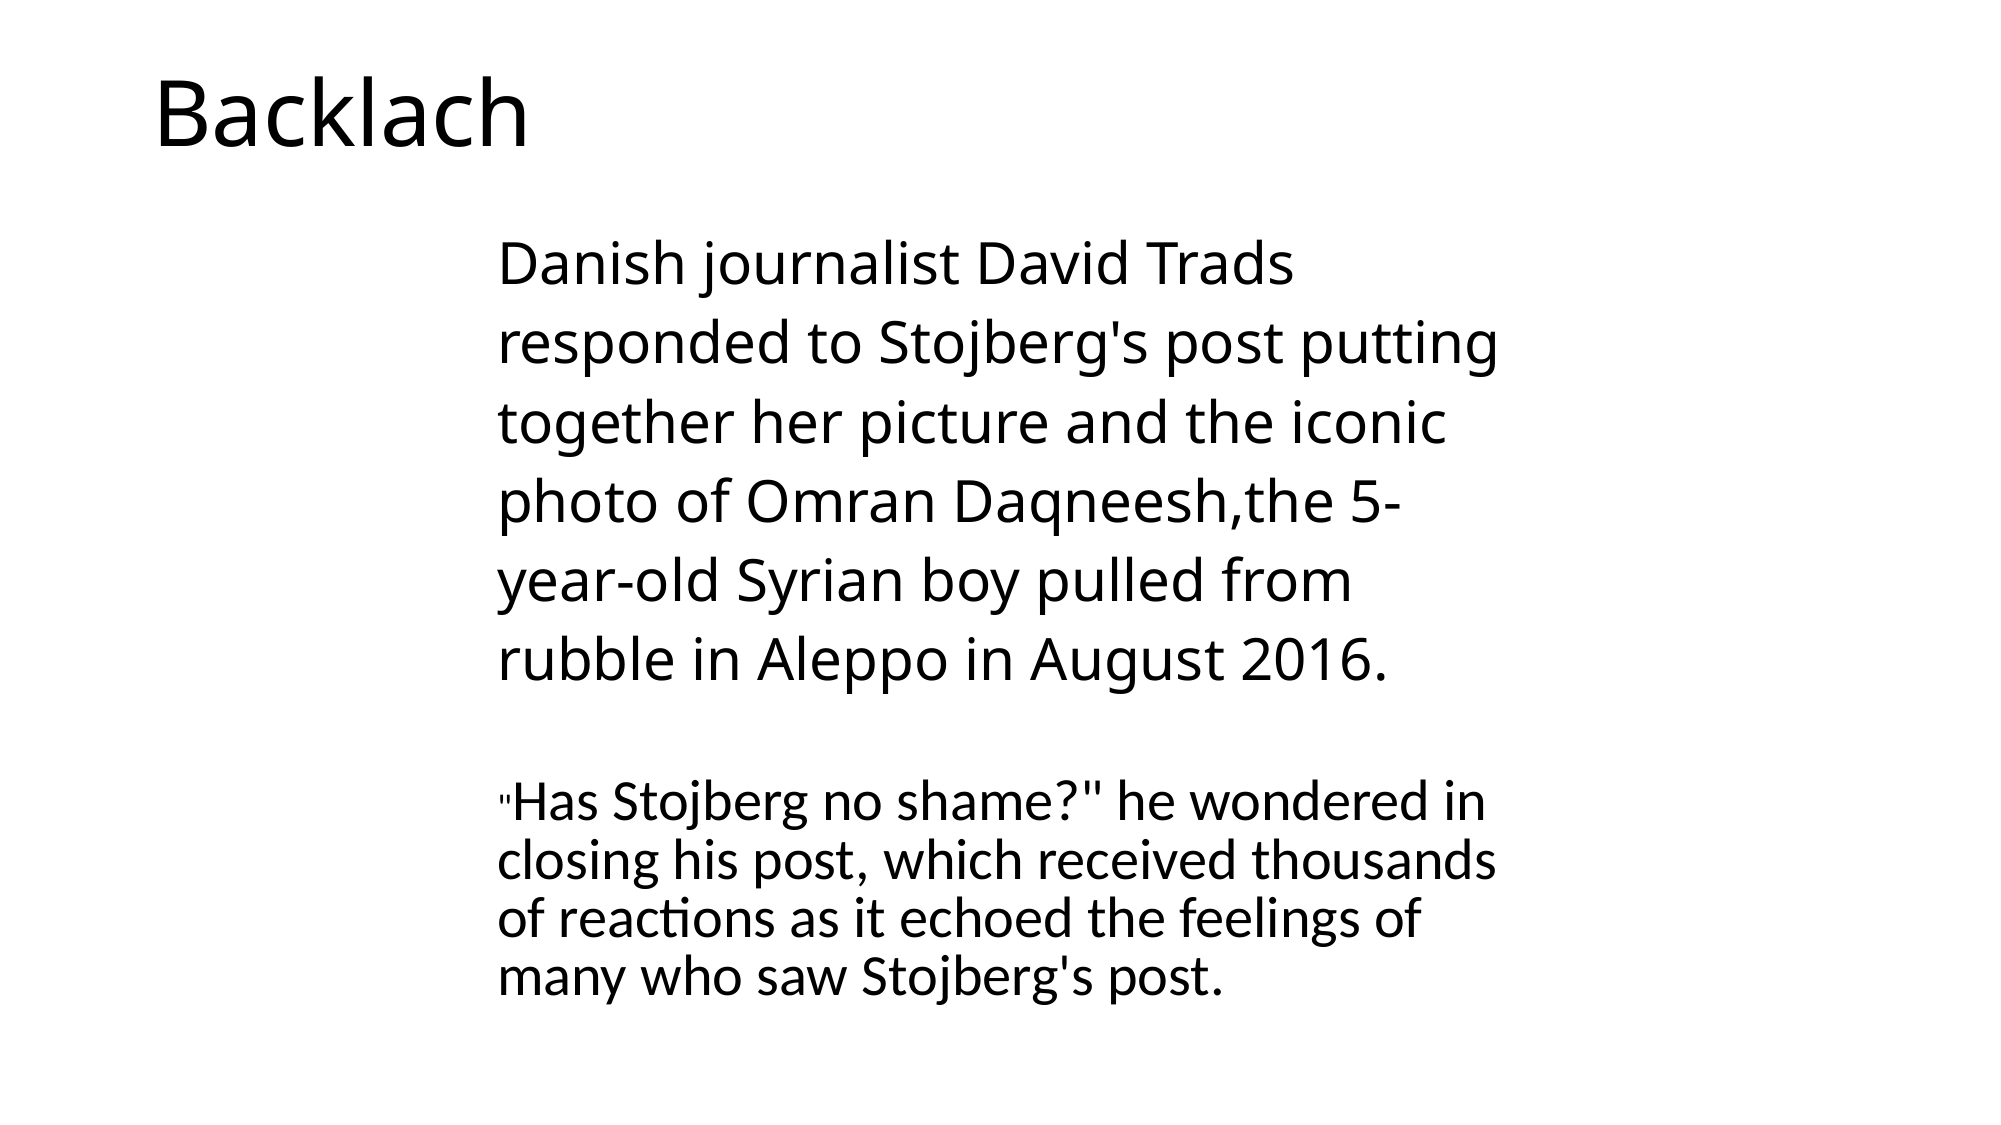

# Backlach
Danish journalist David Trads responded to Stojberg's post putting together her picture and the iconic photo of Omran Daqneesh,the 5-year-old Syrian boy pulled from rubble in Aleppo in August 2016.
"Has Stojberg no shame?" he wondered in closing his post, which received thousands of reactions as it echoed the feelings of many who saw Stojberg's post.